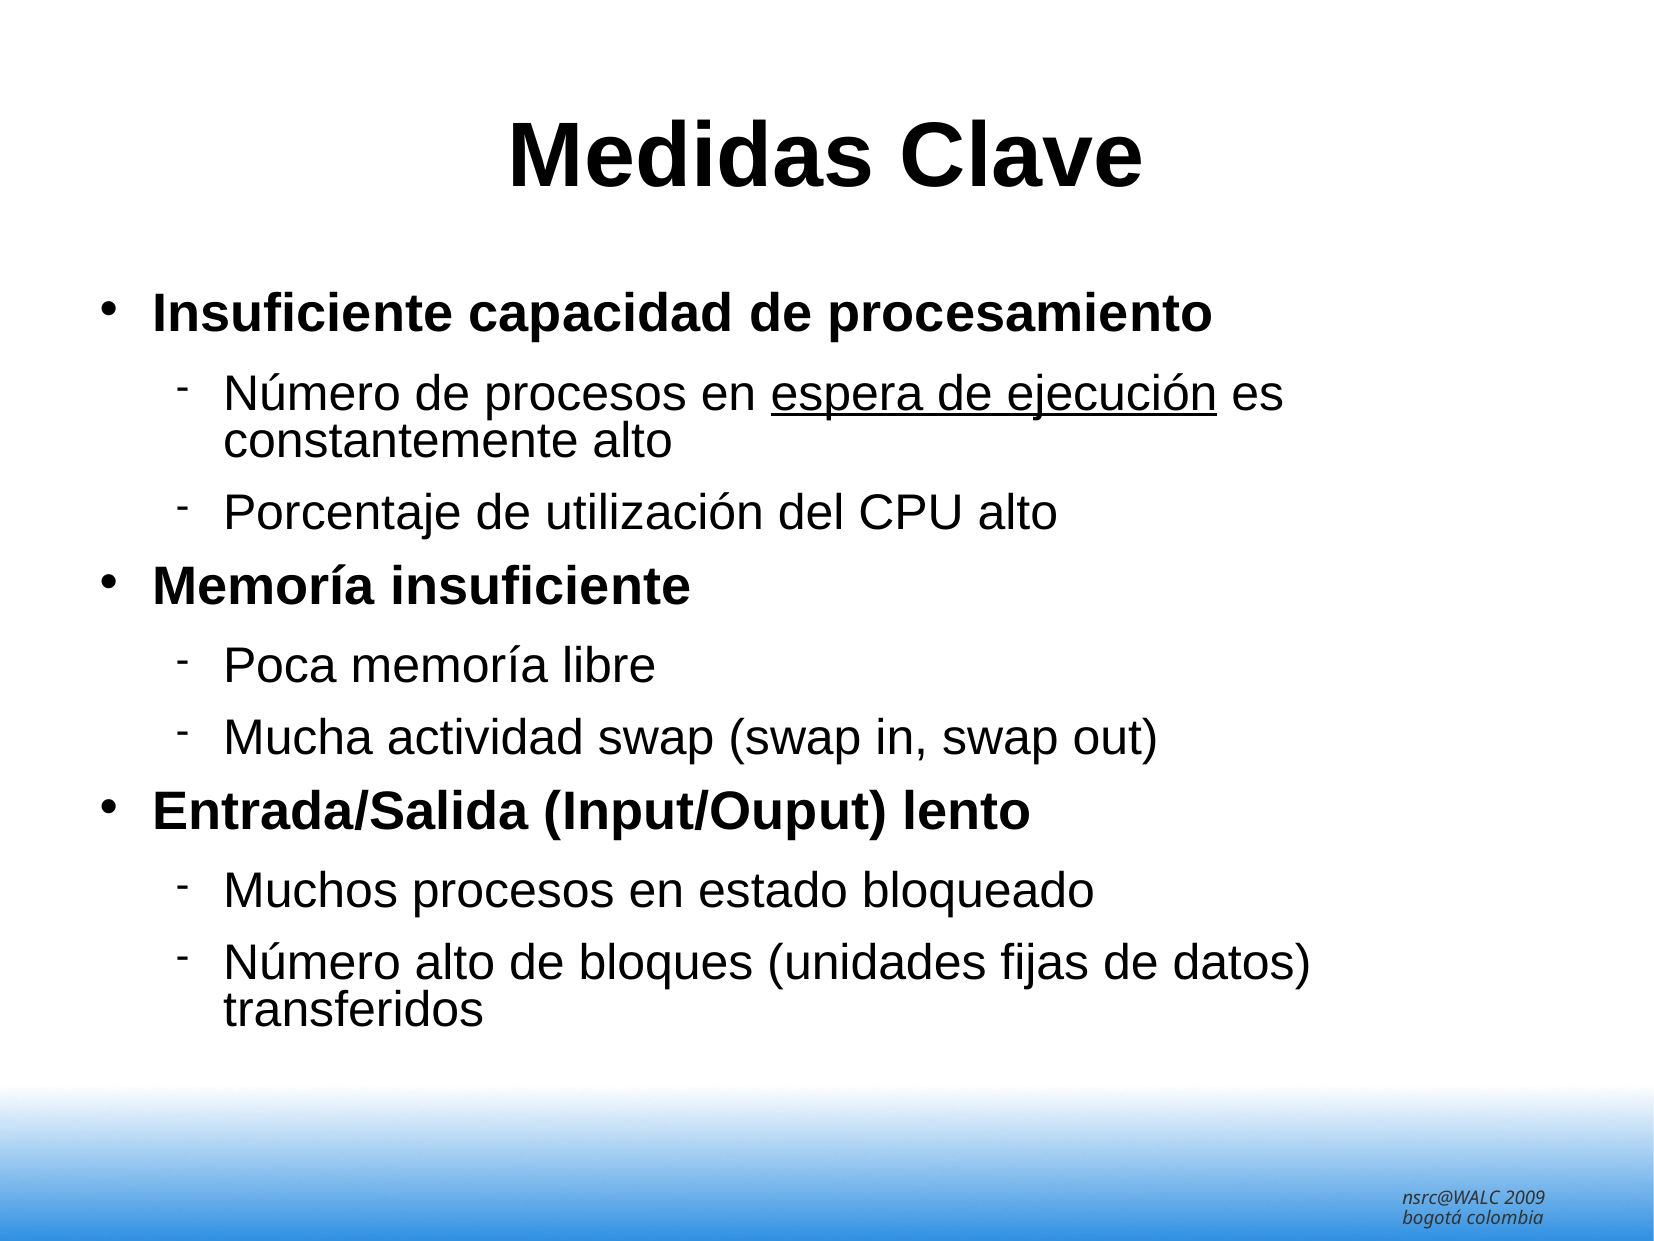

# Medidas Clave
Insuficiente capacidad de procesamiento
Número de procesos en espera de ejecución es constantemente alto
Porcentaje de utilización del CPU alto
Memoría insuficiente
Poca memoría libre
Mucha actividad swap (swap in, swap out)
Entrada/Salida (Input/Ouput) lento
Muchos procesos en estado bloqueado
Número alto de bloques (unidades fijas de datos) transferidos